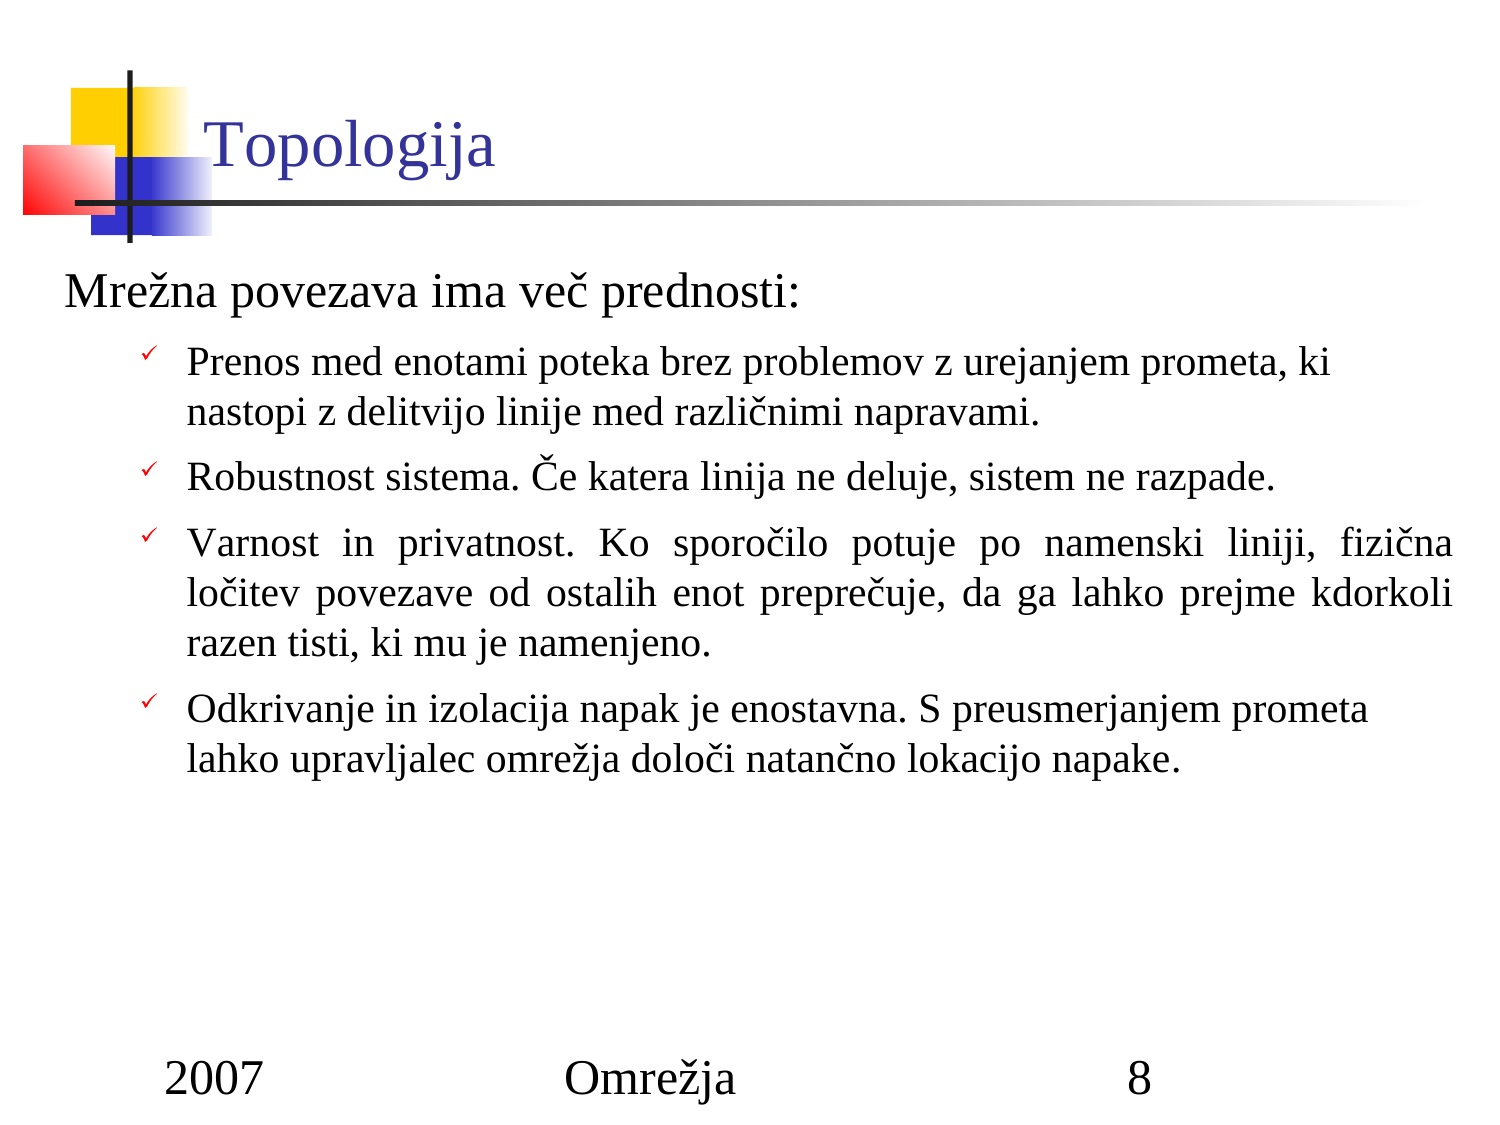

# Topologija
Mrežna povezava ima več prednosti:
Prenos med enotami poteka brez problemov z urejanjem prometa, ki nastopi z delitvijo linije med različnimi napravami.
Robustnost sistema. Če katera linija ne deluje, sistem ne razpade.
Varnost in privatnost. Ko sporočilo potuje po namenski liniji, fizična ločitev povezave od ostalih enot preprečuje, da ga lahko prejme kdorkoli razen tisti, ki mu je namenjeno.
Odkrivanje in izolacija napak je enostavna. S preusmerjanjem prometa lahko upravljalec omrežja določi natančno lokacijo napake.
2007
Omrežja
8